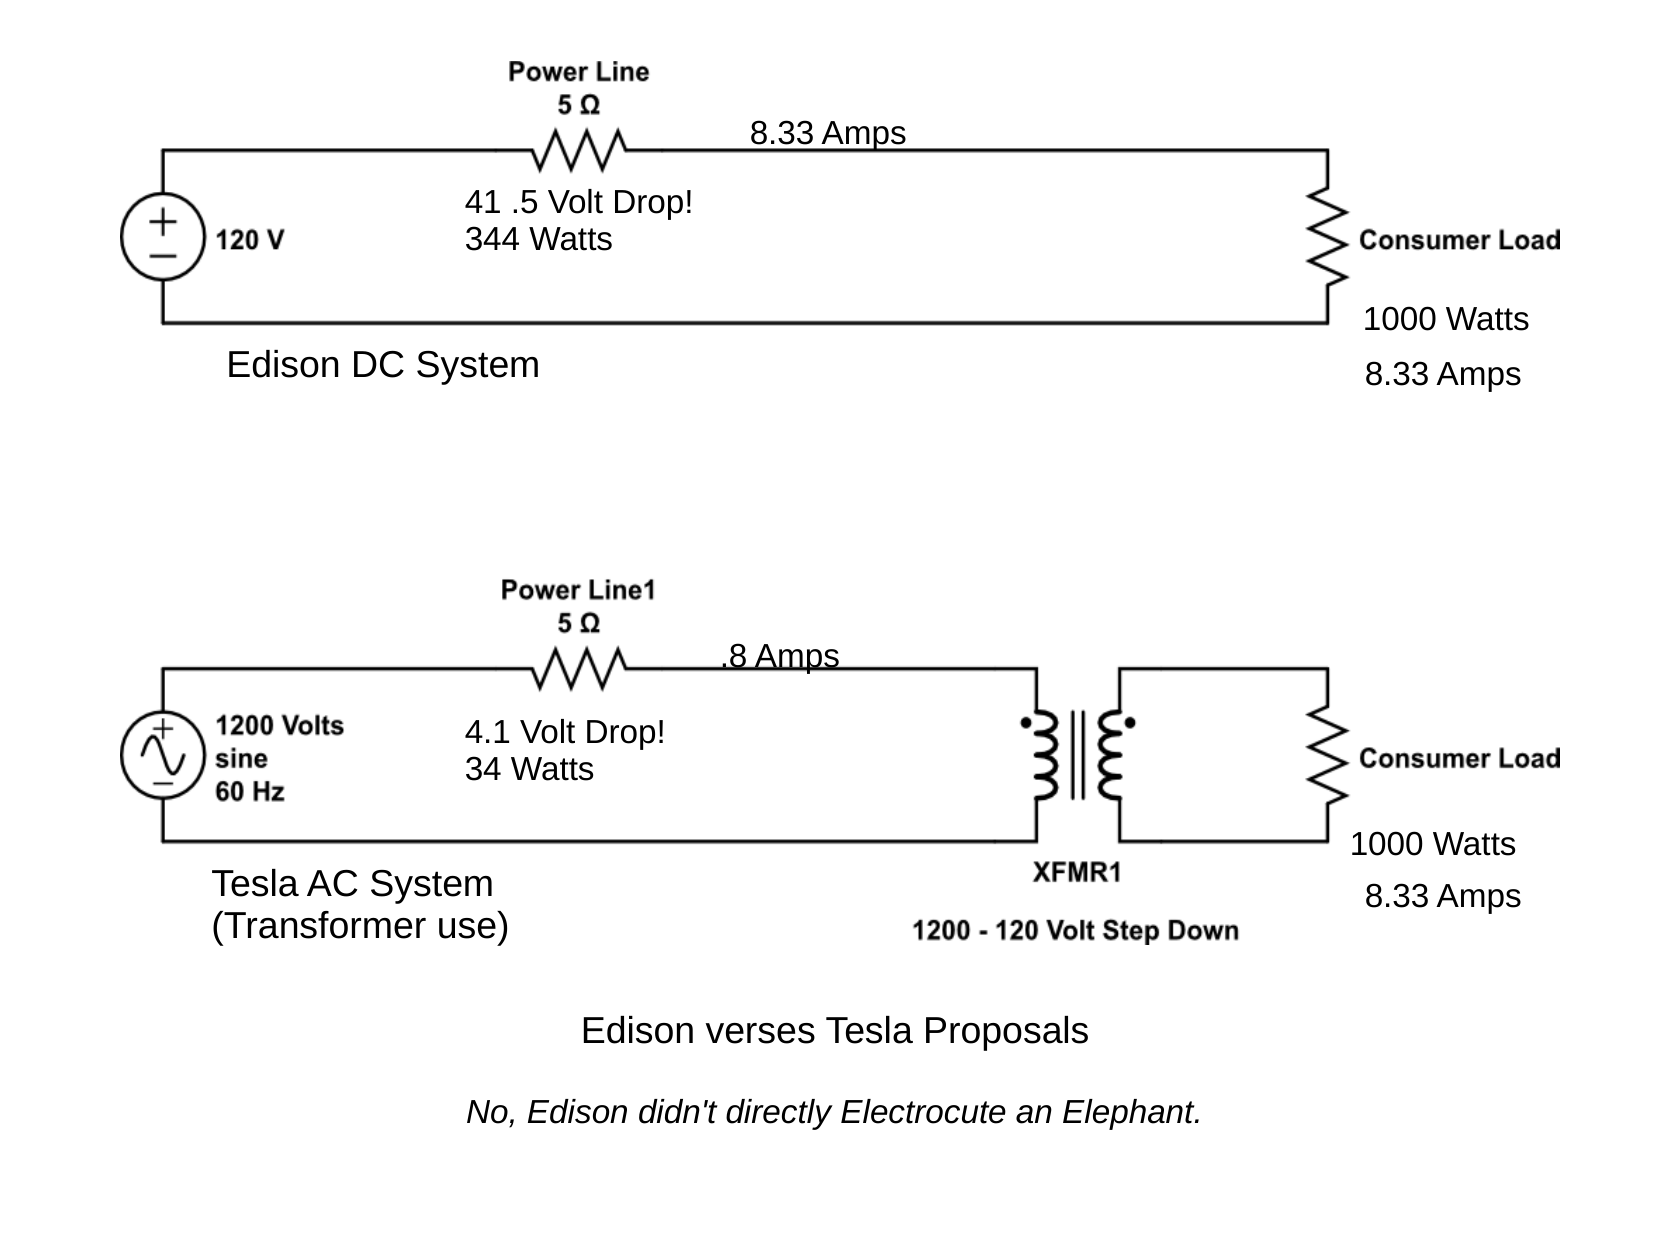

8.33 Amps
41 .5 Volt Drop!
344 Watts
1000 Watts
Edison DC System
8.33 Amps
.8 Amps
4.1 Volt Drop!
34 Watts
1000 Watts
Tesla AC System
(Transformer use)
8.33 Amps
Edison verses Tesla Proposals
No, Edison didn't directly Electrocute an Elephant.